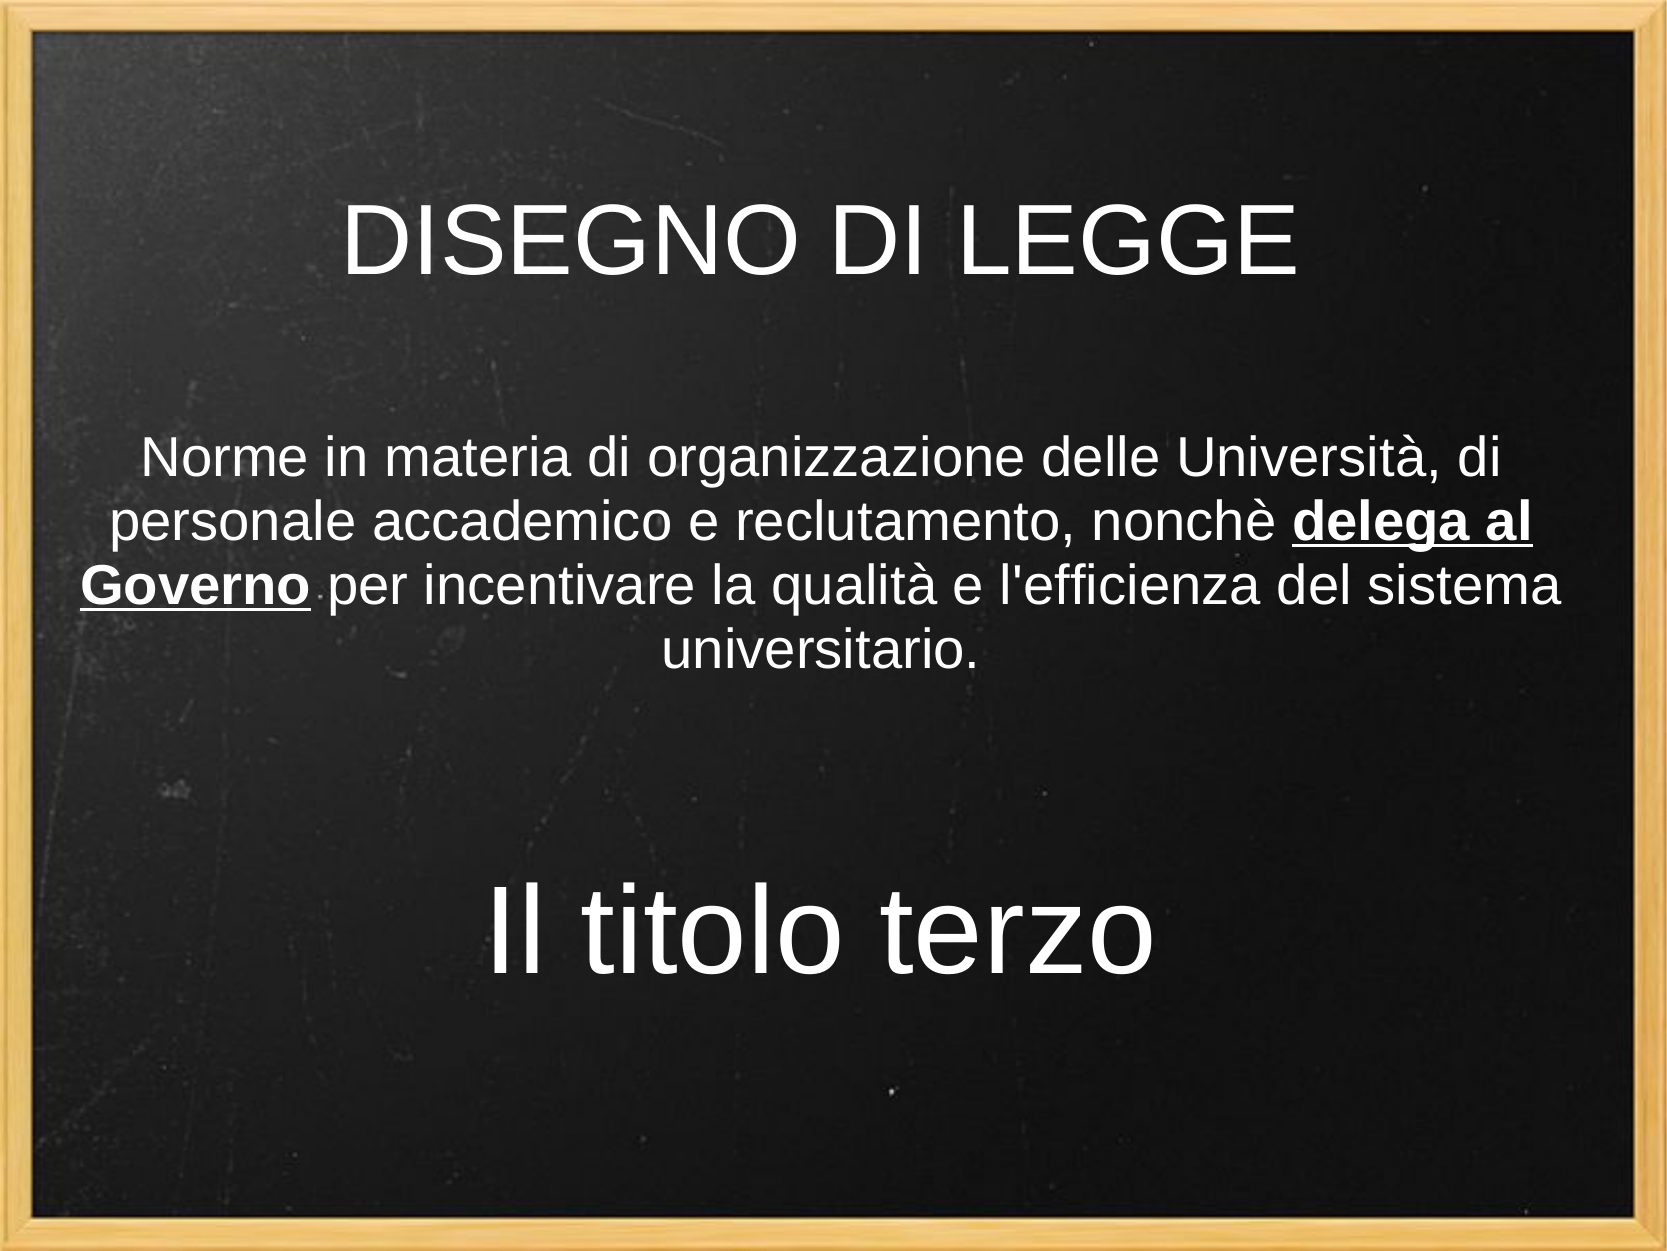

DISEGNO DI LEGGE
Norme in materia di organizzazione delle Università, di personale accademico e reclutamento, nonchè delega al Governo per incentivare la qualità e l'efficienza del sistema universitario.
Il titolo terzo